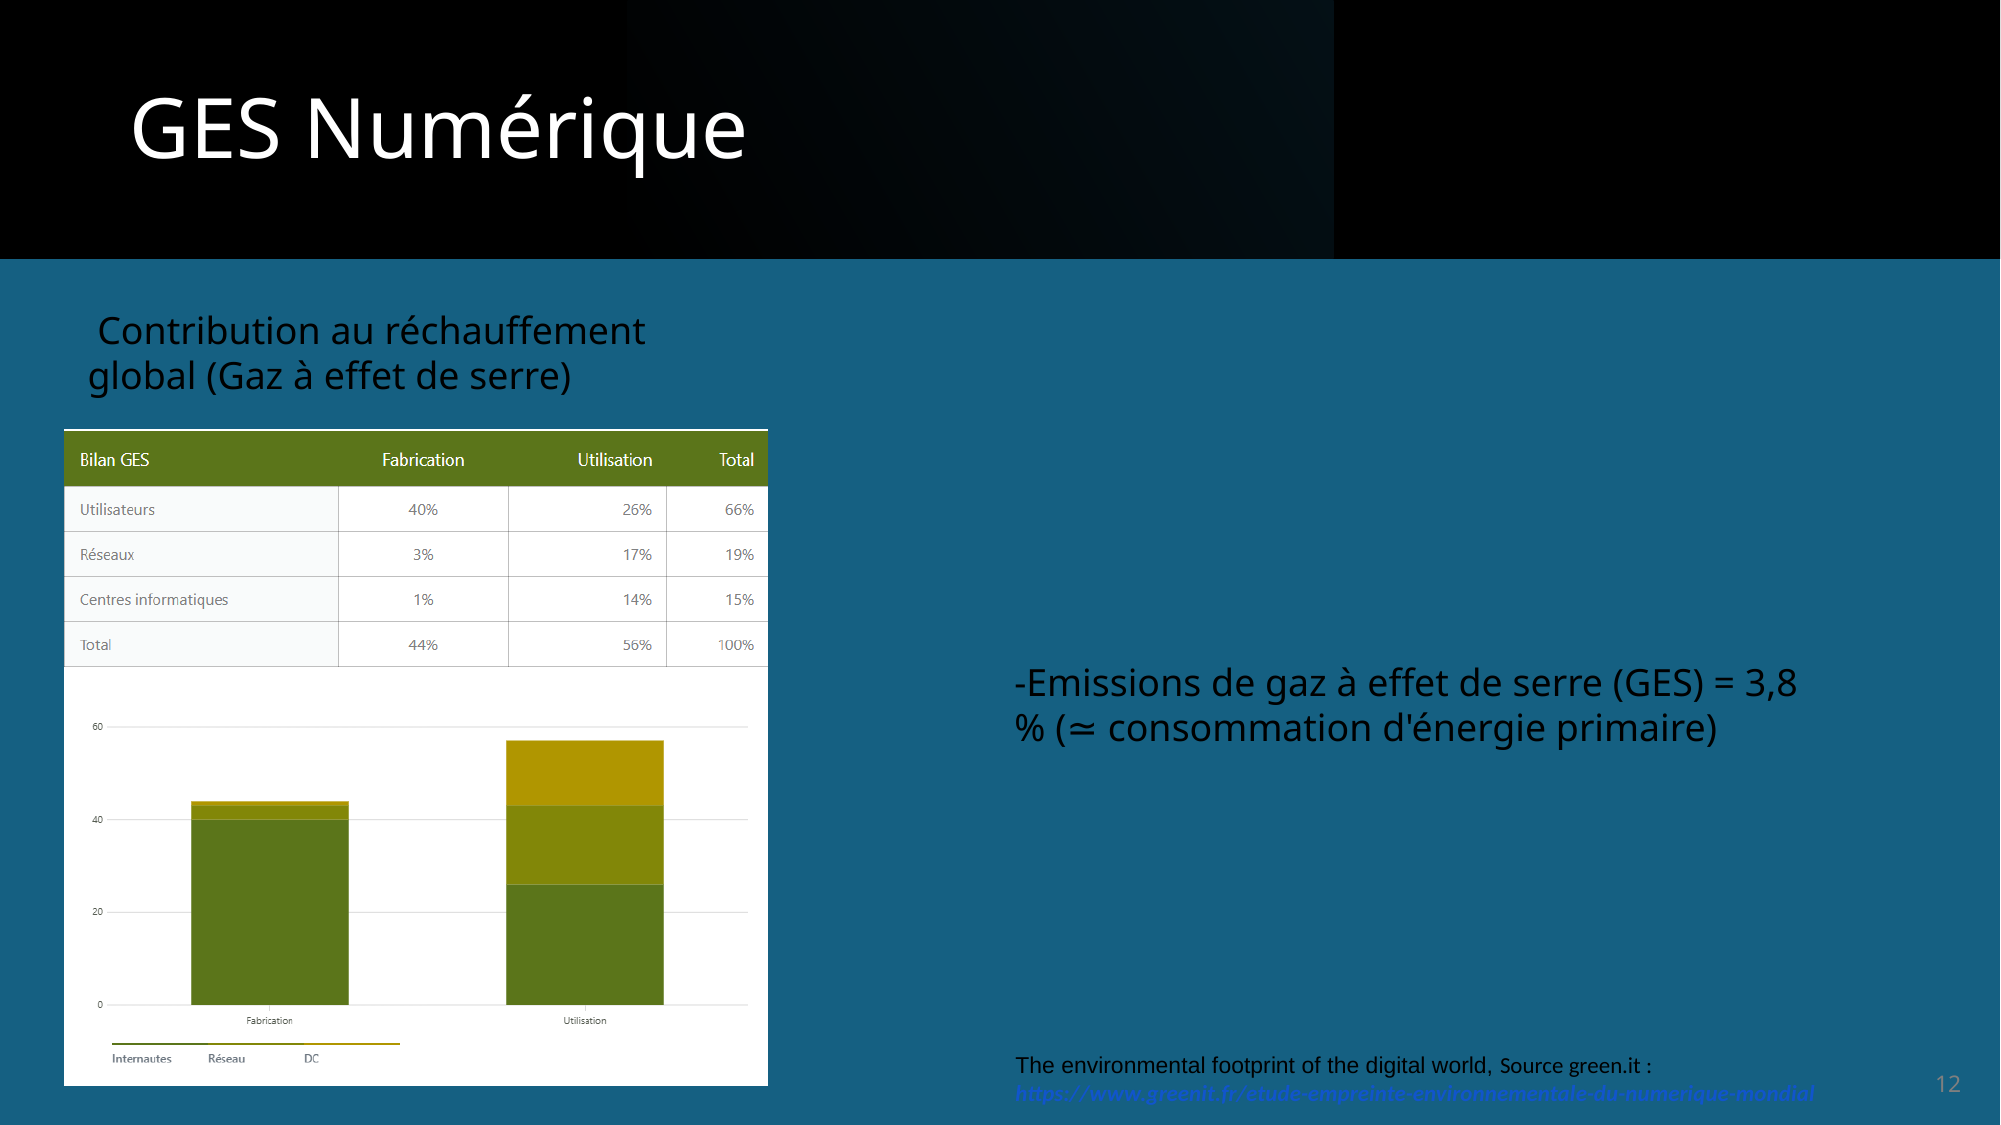

# GES Numérique
 Contribution au réchauffement global (Gaz à effet de serre)
-Emissions de gaz à effet de serre (GES) = 3,8 % (≃ consommation d'énergie primaire)
The environmental footprint of the digital world, Source green.it :
https://www.greenit.fr/etude-empreinte-environnementale-du-numerique-mondial